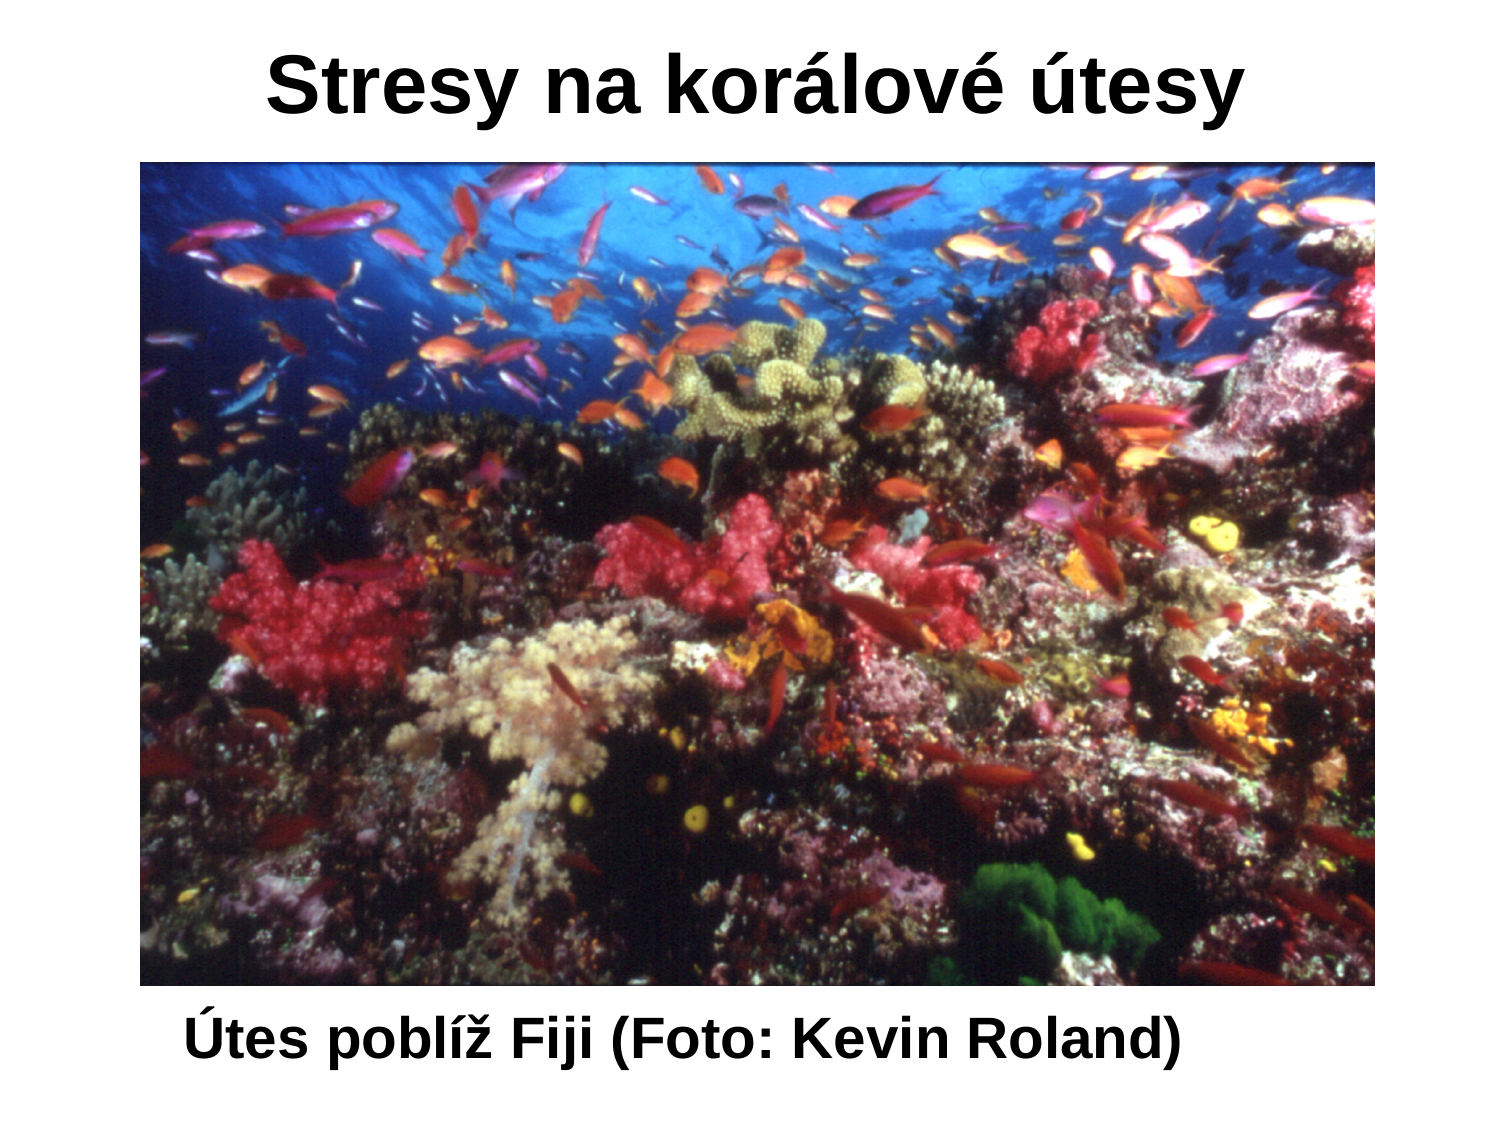

Stresy na korálové útesy
Útes poblíž Fiji (Foto: Kevin Roland)